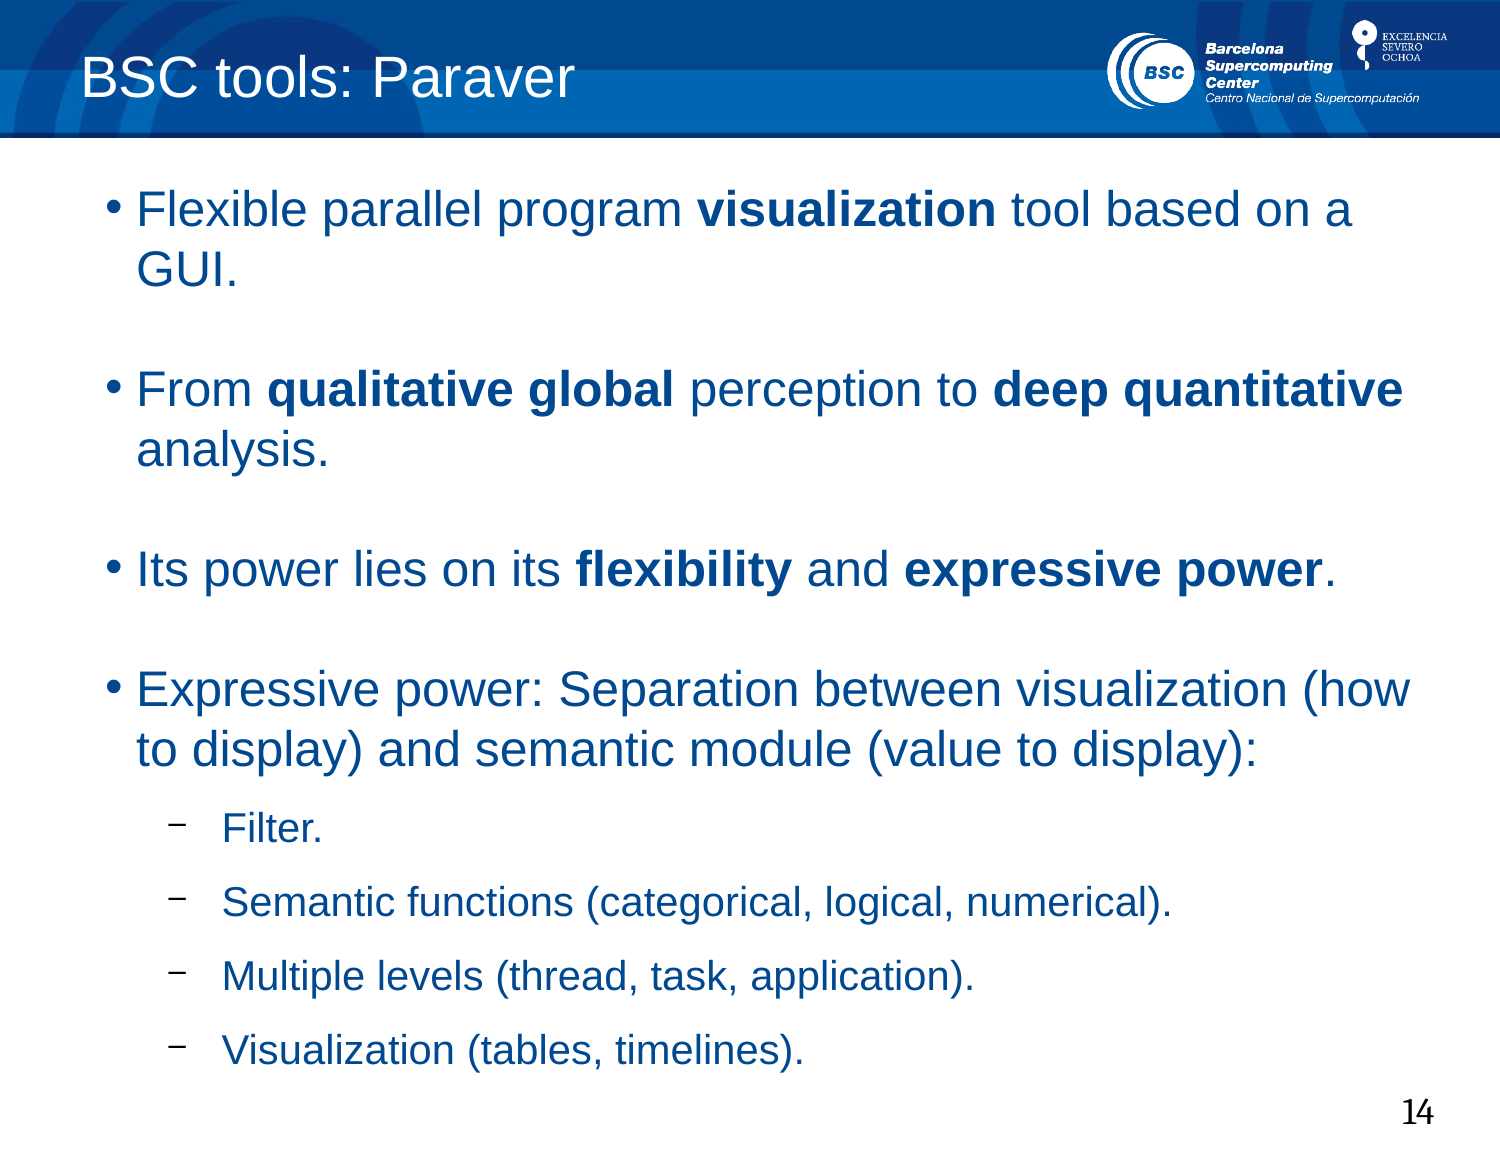

# BSC tools: Paraver
Flexible parallel program visualization tool based on a GUI.
From qualitative global perception to deep quantitative analysis.
Its power lies on its flexibility and expressive power.
Expressive power: Separation between visualization (how to display) and semantic module (value to display):
Filter.
Semantic functions (categorical, logical, numerical).
Multiple levels (thread, task, application).
Visualization (tables, timelines).